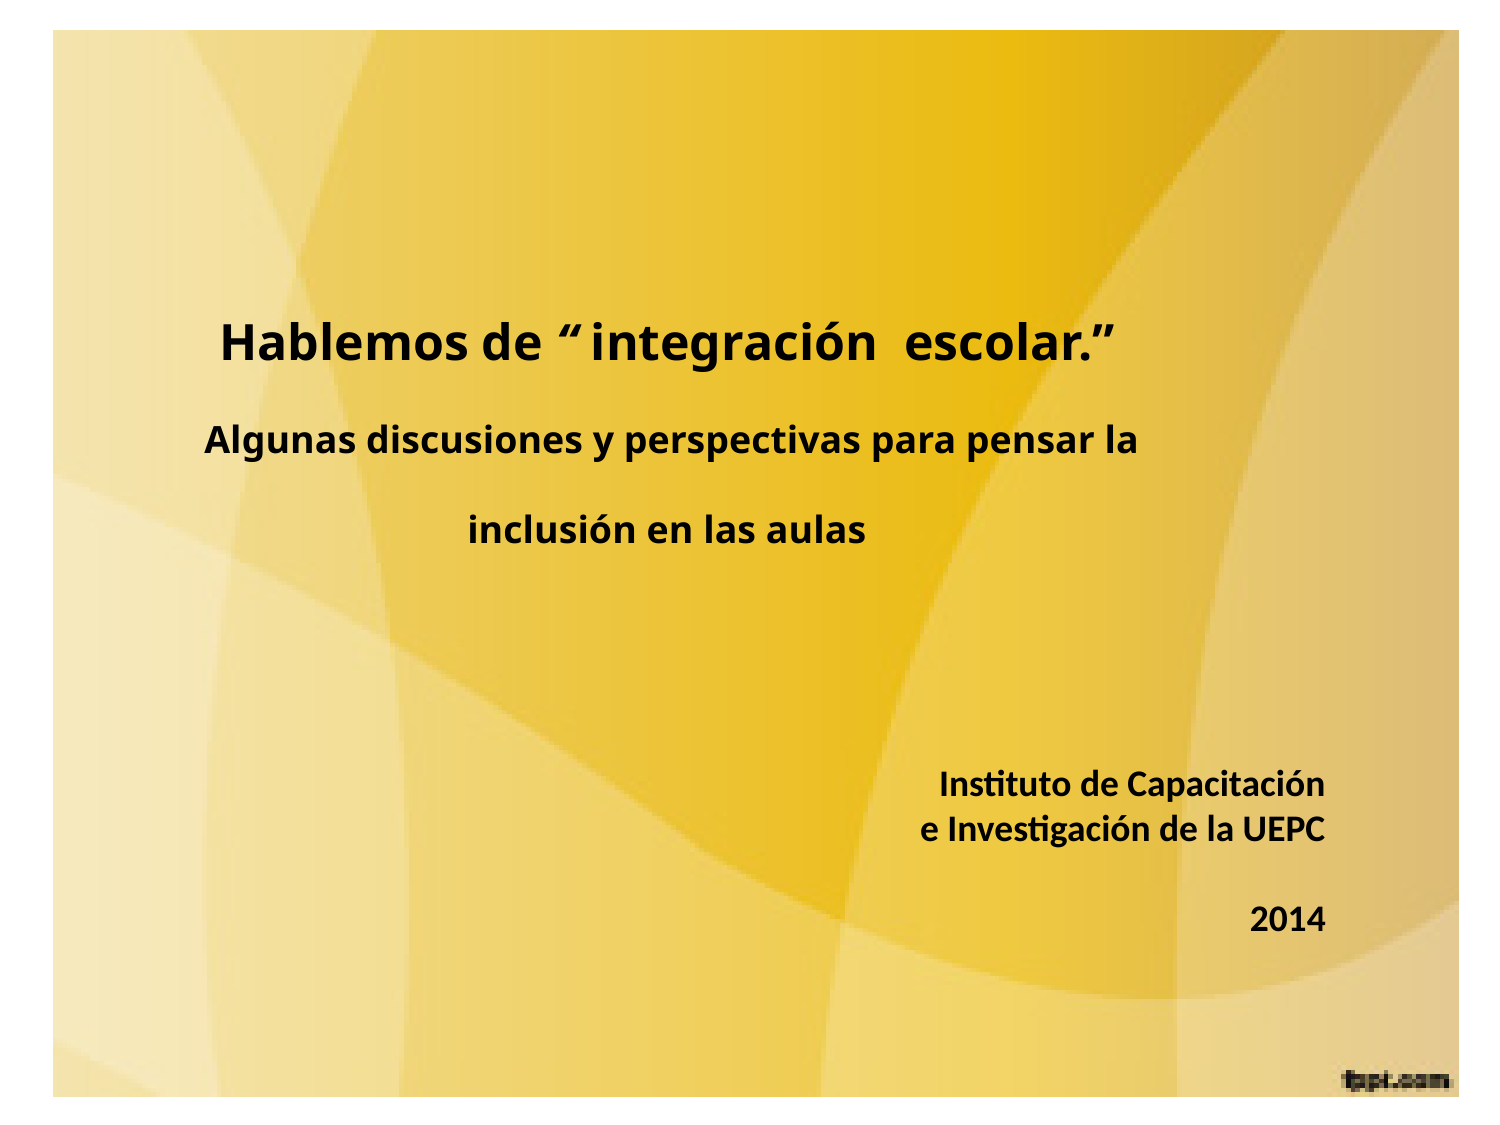

Hablemos de “ integración escolar.”
 Algunas discusiones y perspectivas para pensar la inclusión en las aulas
#
Instituto de Capacitación e Investigación de la UEPC
 2014